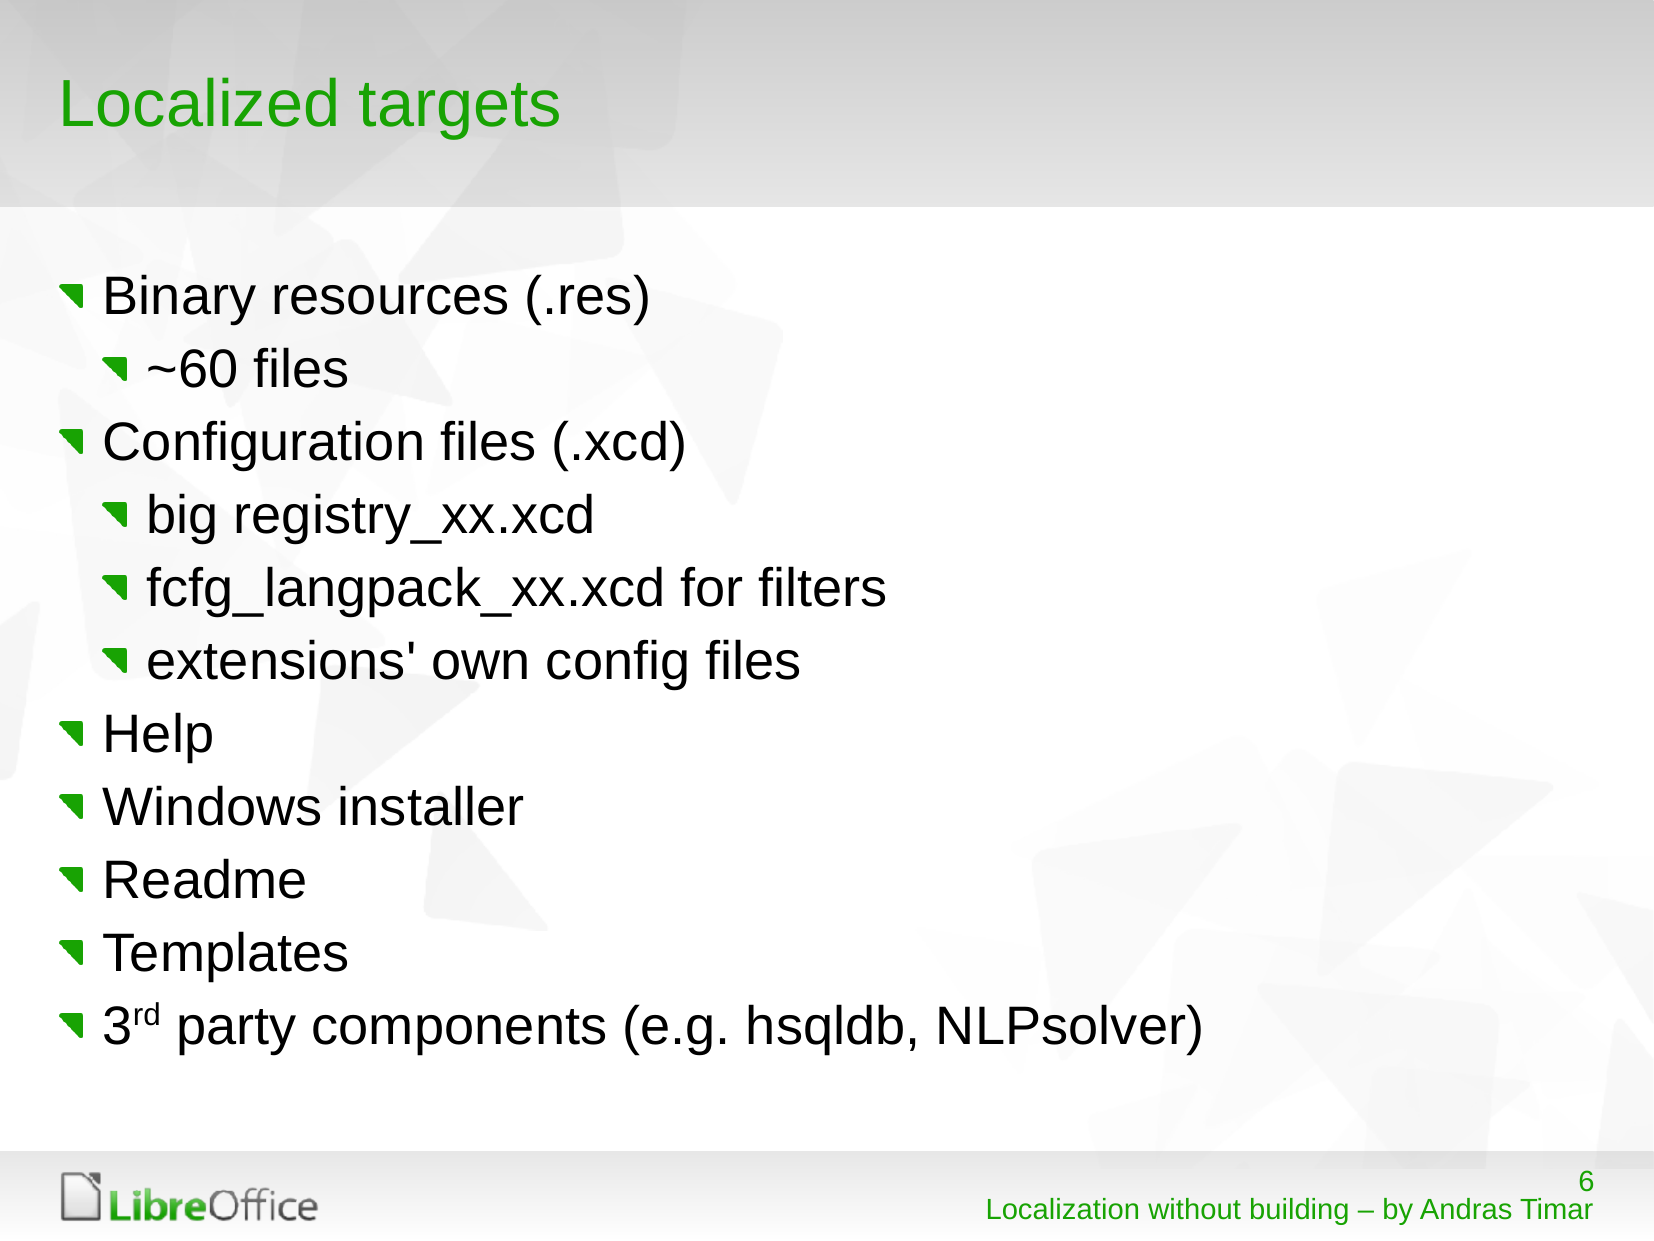

# Localized targets
Binary resources (.res)
~60 files
Configuration files (.xcd)
big registry_xx.xcd
fcfg_langpack_xx.xcd for filters
extensions' own config files
Help
Windows installer
Readme
Templates
3rd party components (e.g. hsqldb, NLPsolver)
6
Localization without building – by Andras Timar